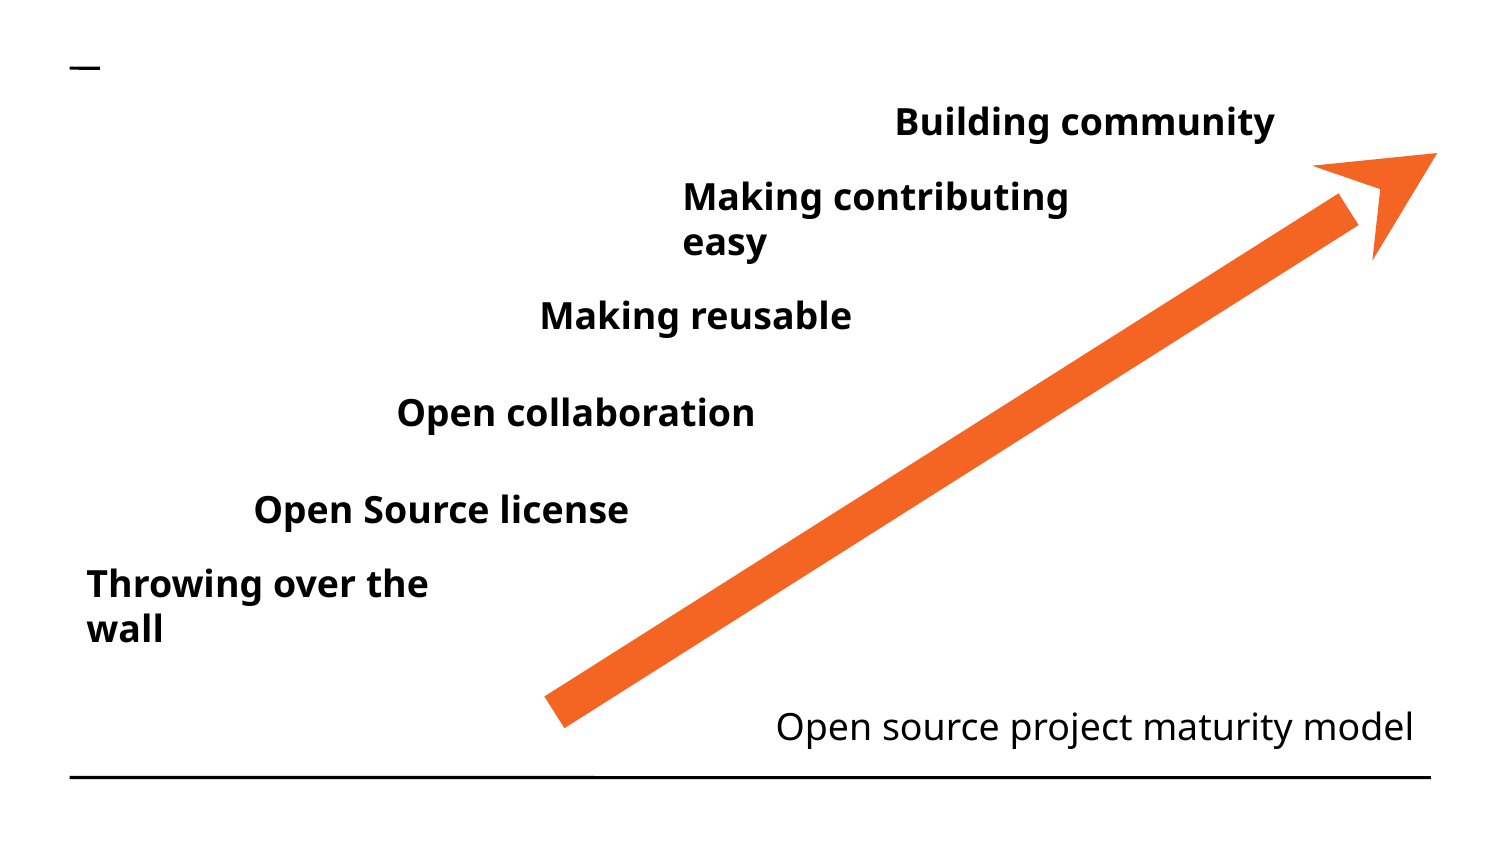

Building community
Making contributing easy
Making reusable
Open collaboration
Open Source license
Throwing over the wall
# Open source project maturity model